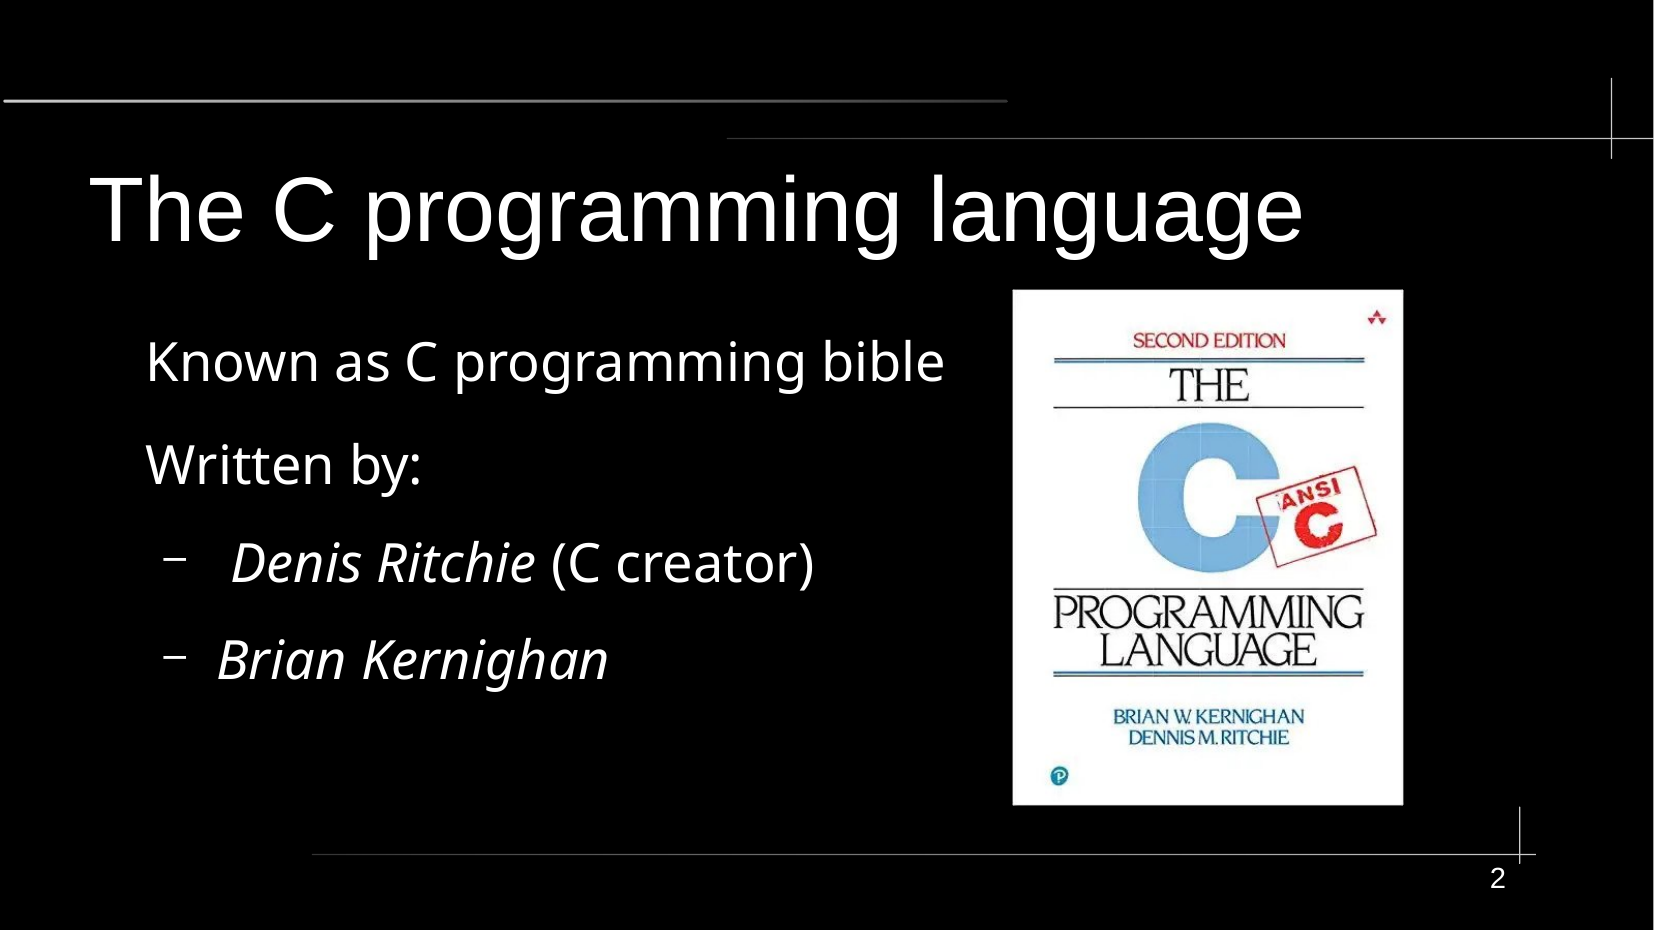

# The C programming language
Known as C programming bible
Written by:
 Denis Ritchie (C creator)
Brian Kernighan
2